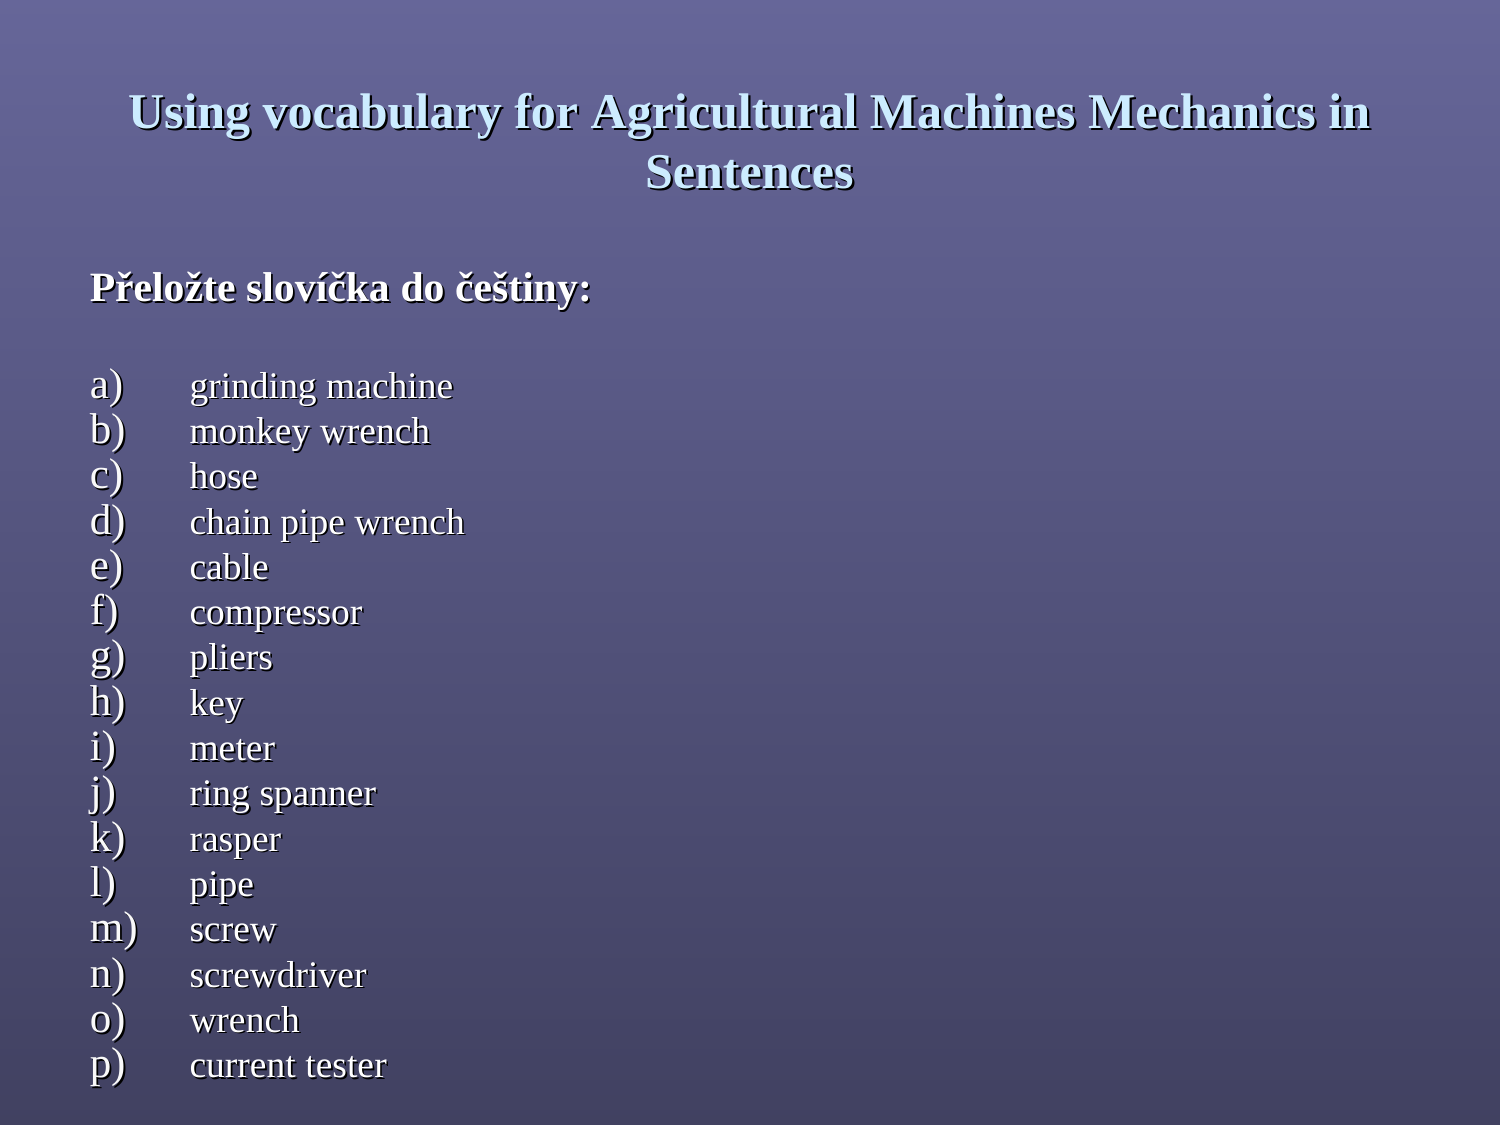

# Using vocabulary for Agricultural Machines Mechanics in Sentences
Přeložte slovíčka do češtiny:
grinding machine
monkey wrench
hose
chain pipe wrench
cable
compressor
pliers
key
meter
ring spanner
rasper
pipe
screw
screwdriver
wrench
current tester